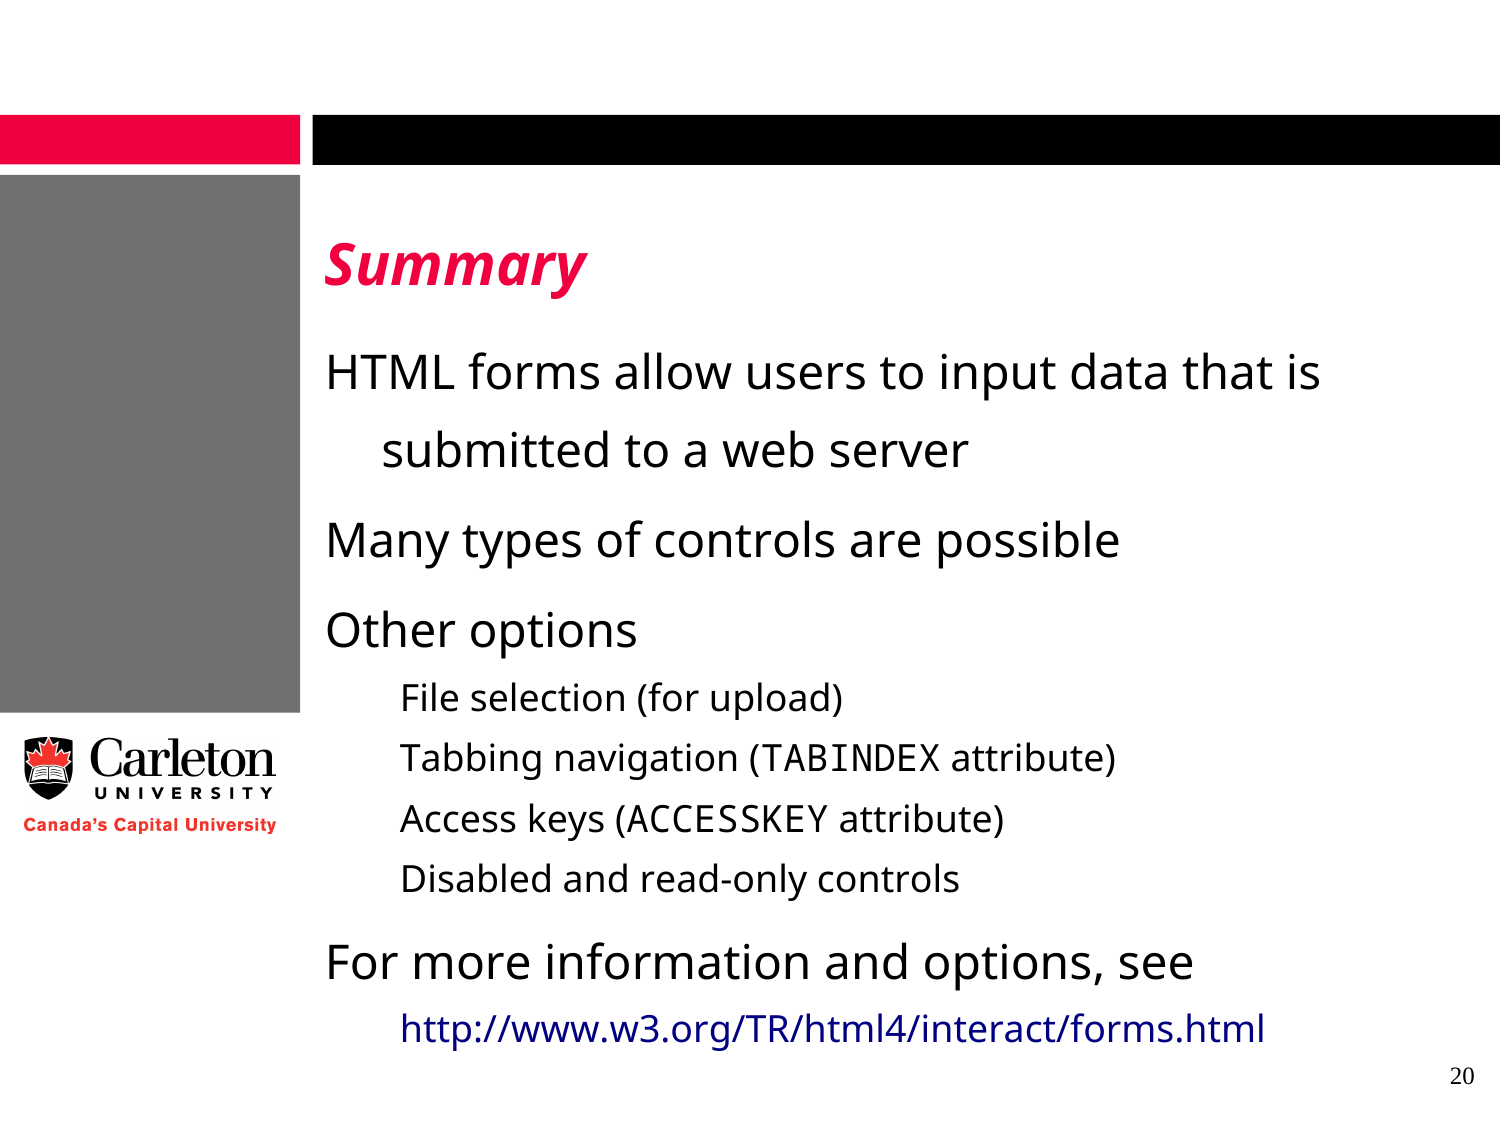

# Summary
HTML forms allow users to input data that is submitted to a web server
Many types of controls are possible
Other options
File selection (for upload)
Tabbing navigation (TABINDEX attribute)
Access keys (ACCESSKEY attribute)
Disabled and read-only controls
For more information and options, see
http://www.w3.org/TR/html4/interact/forms.html
20